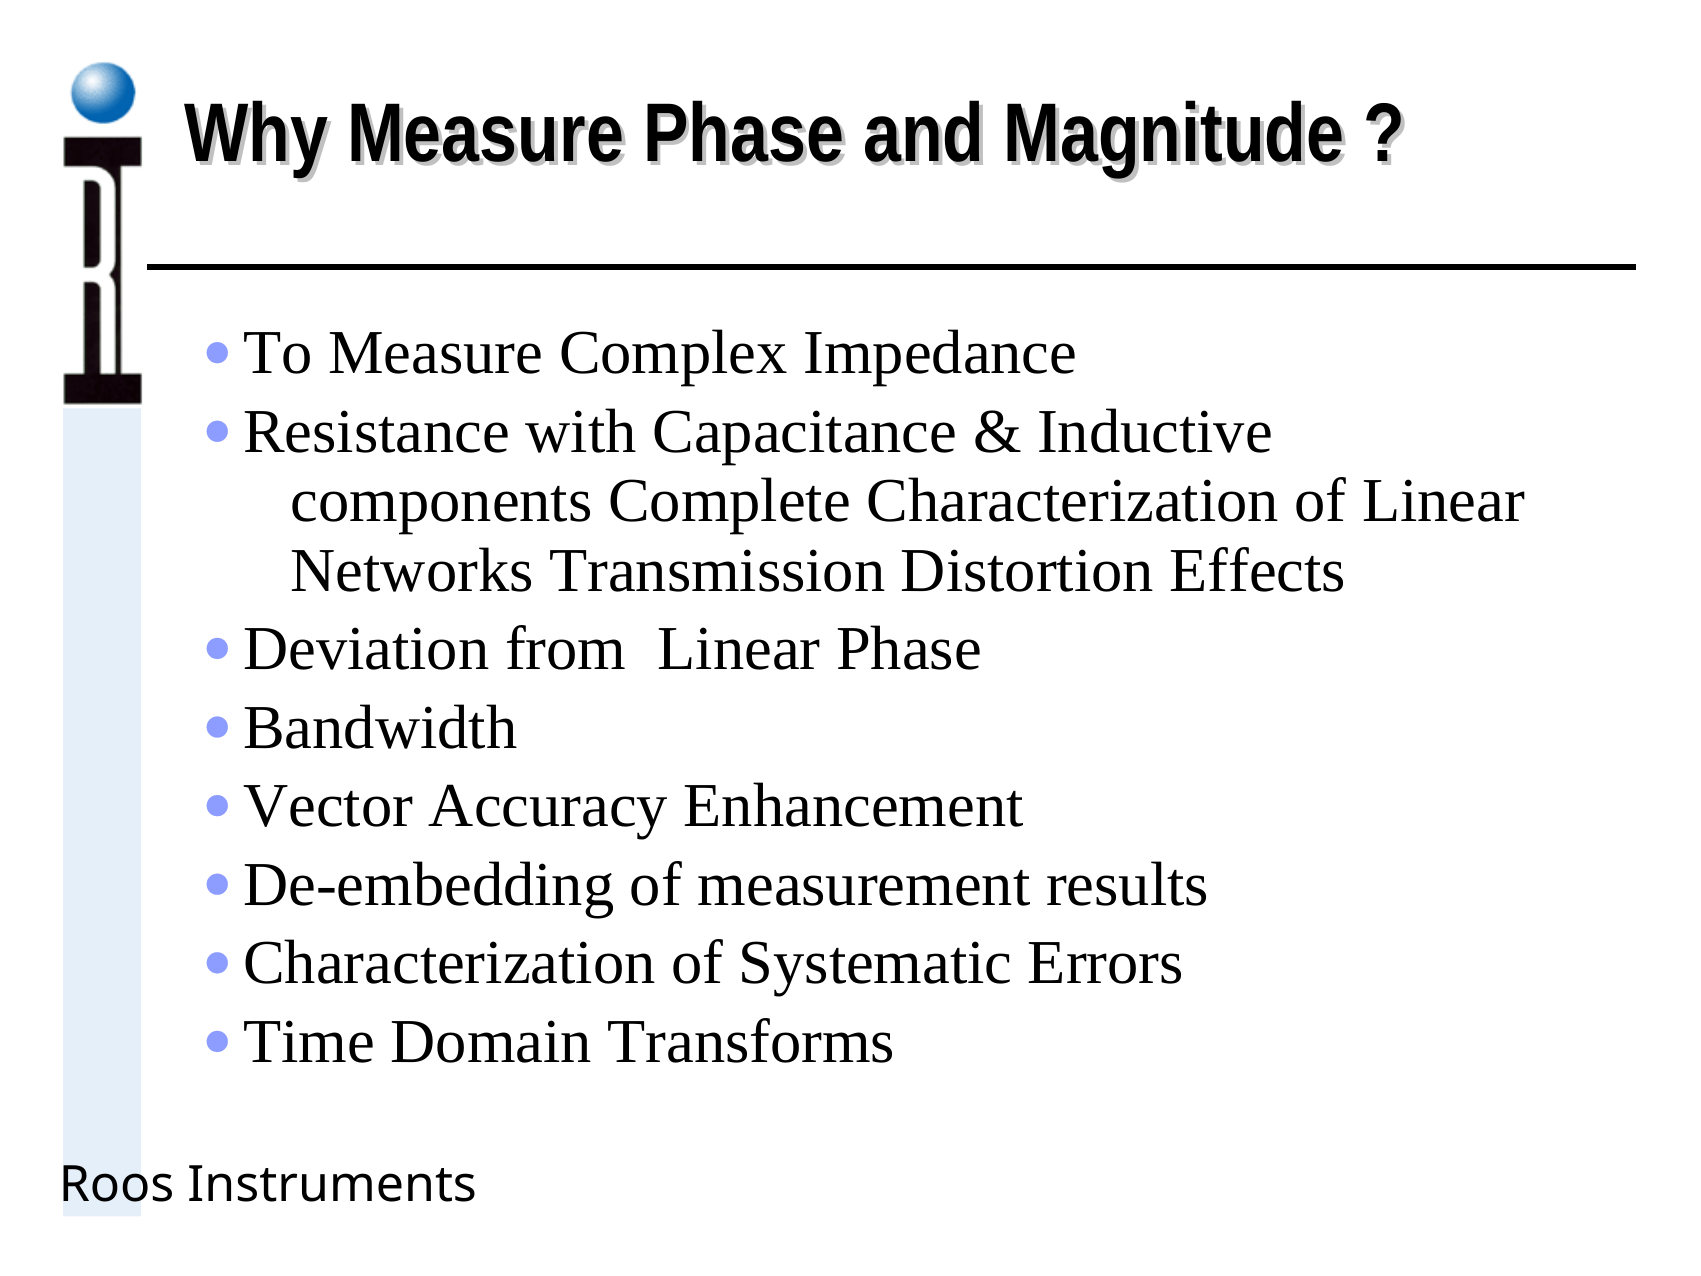

Why Measure Phase and Magnitude ?
To Measure Complex Impedance
Resistance with Capacitance & Inductive components Complete Characterization of Linear Networks Transmission Distortion Effects
Deviation from Linear Phase
Bandwidth
Vector Accuracy Enhancement
De-embedding of measurement results
Characterization of Systematic Errors
Time Domain Transforms